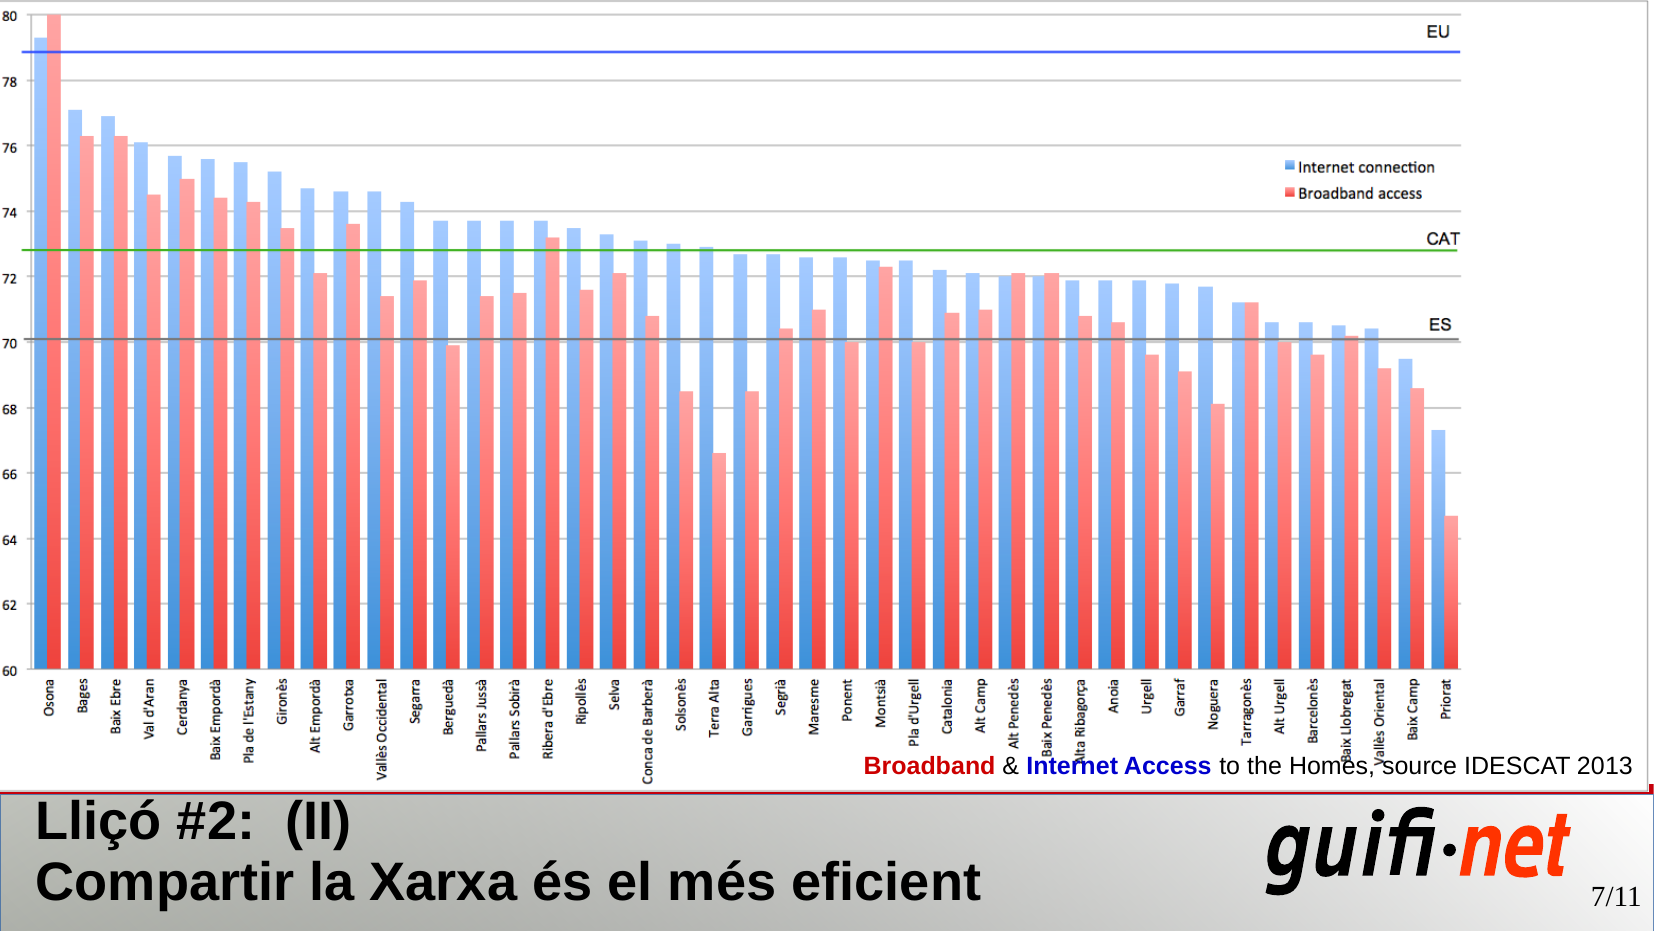

Broadband & Internet Access to the Homes, source IDESCAT 2013
# Lliçó #2: (II) Compartir la Xarxa és el més eficient